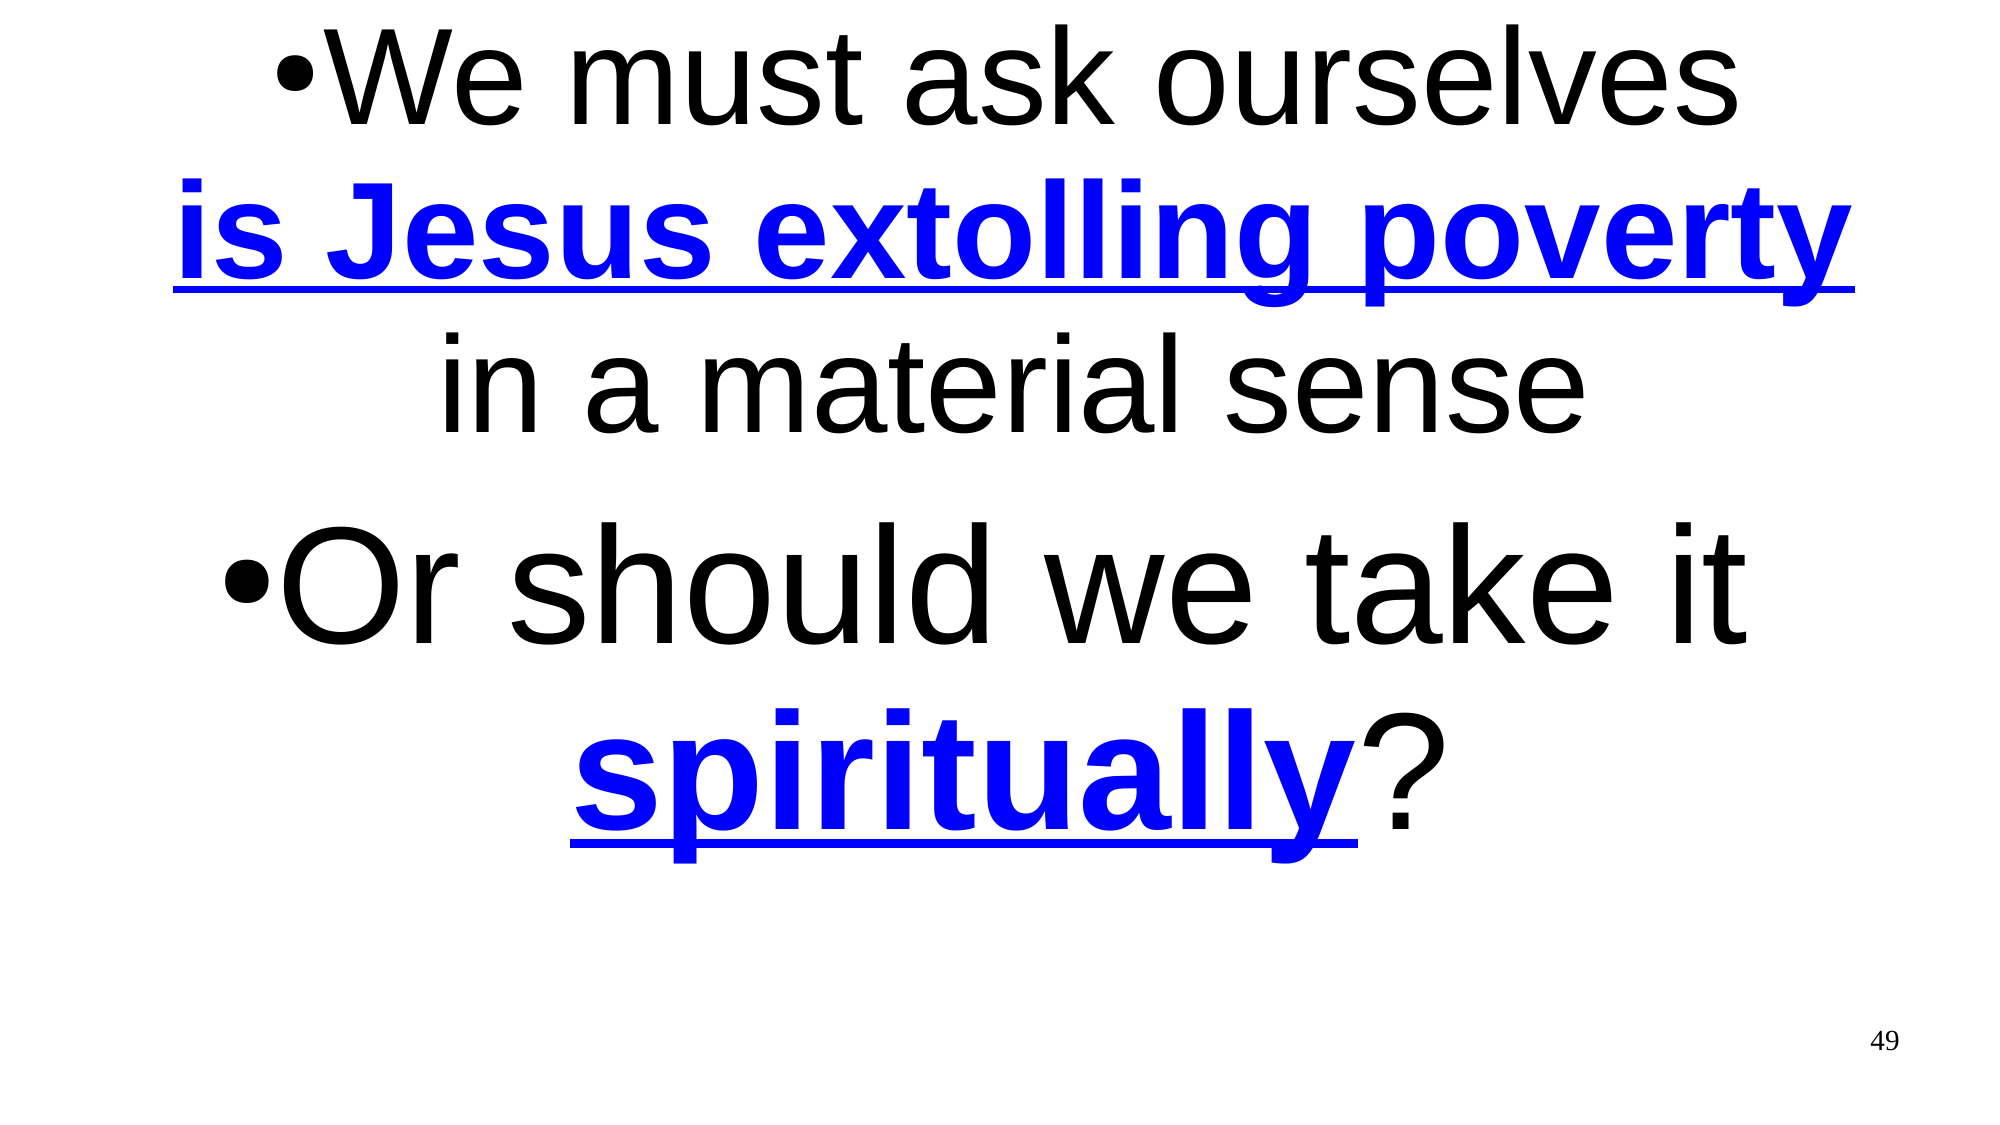

# We must ask ourselves is Jesus extolling poverty in a material sense
Or should we take it
spiritually?
49